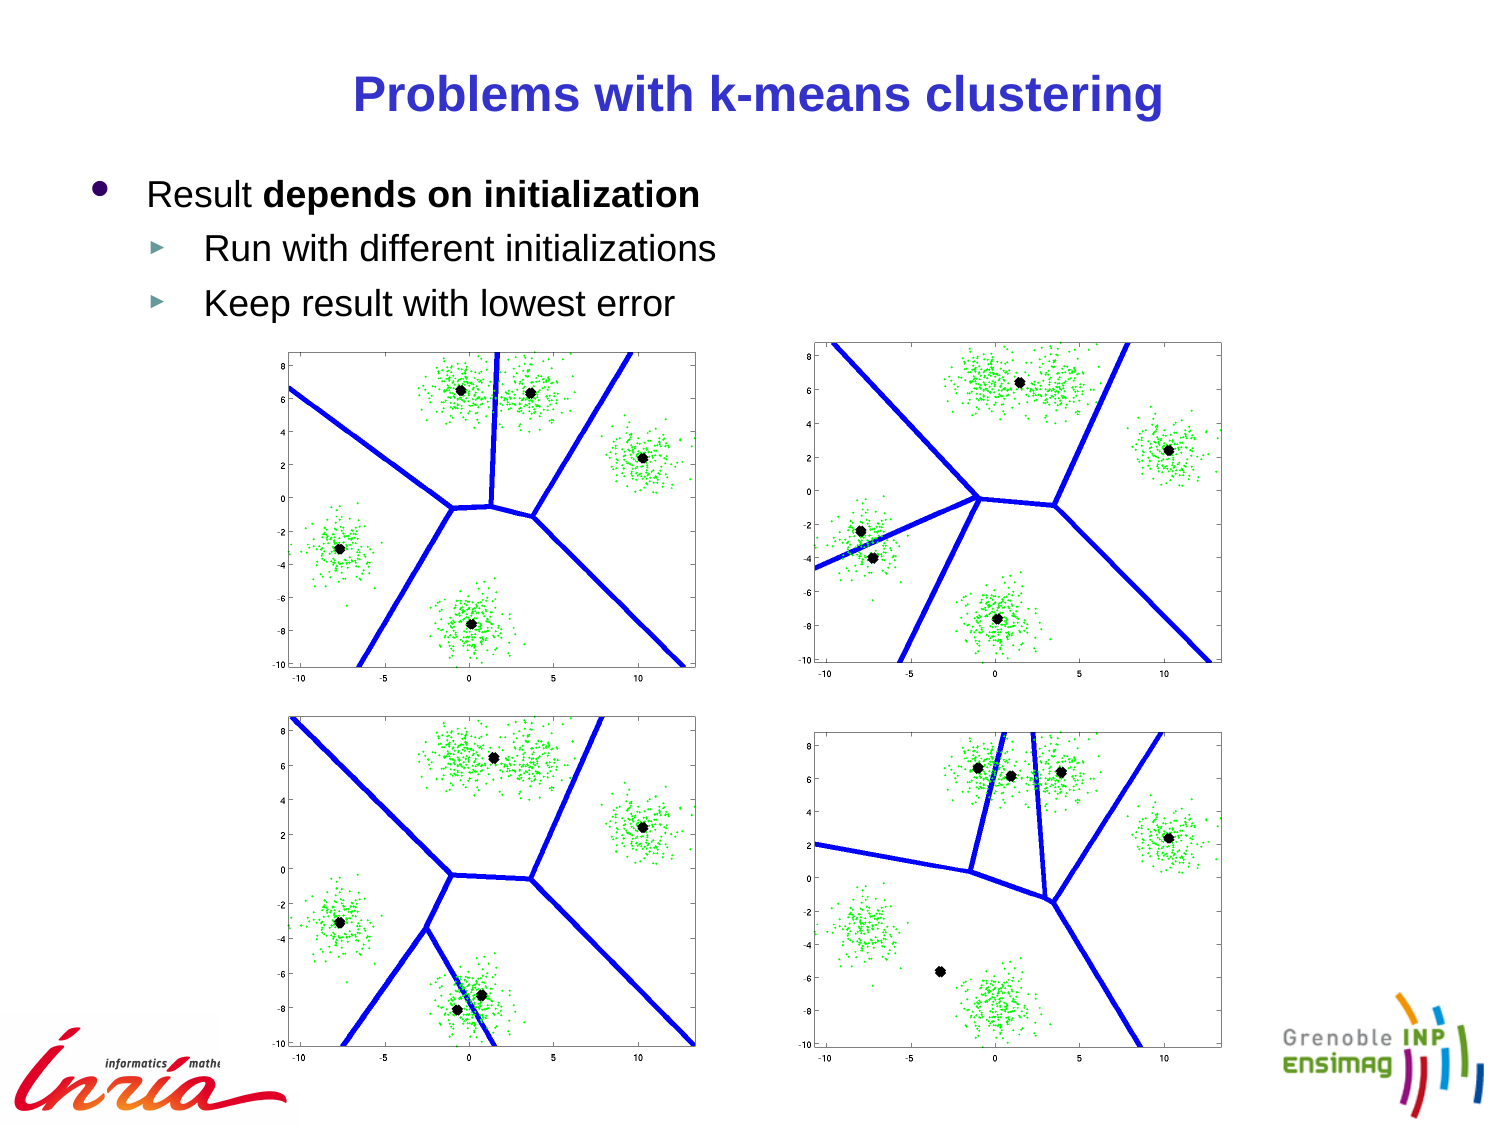

# Problems with k-means clustering
Result depends on initialization
Run with different initializations
Keep result with lowest error